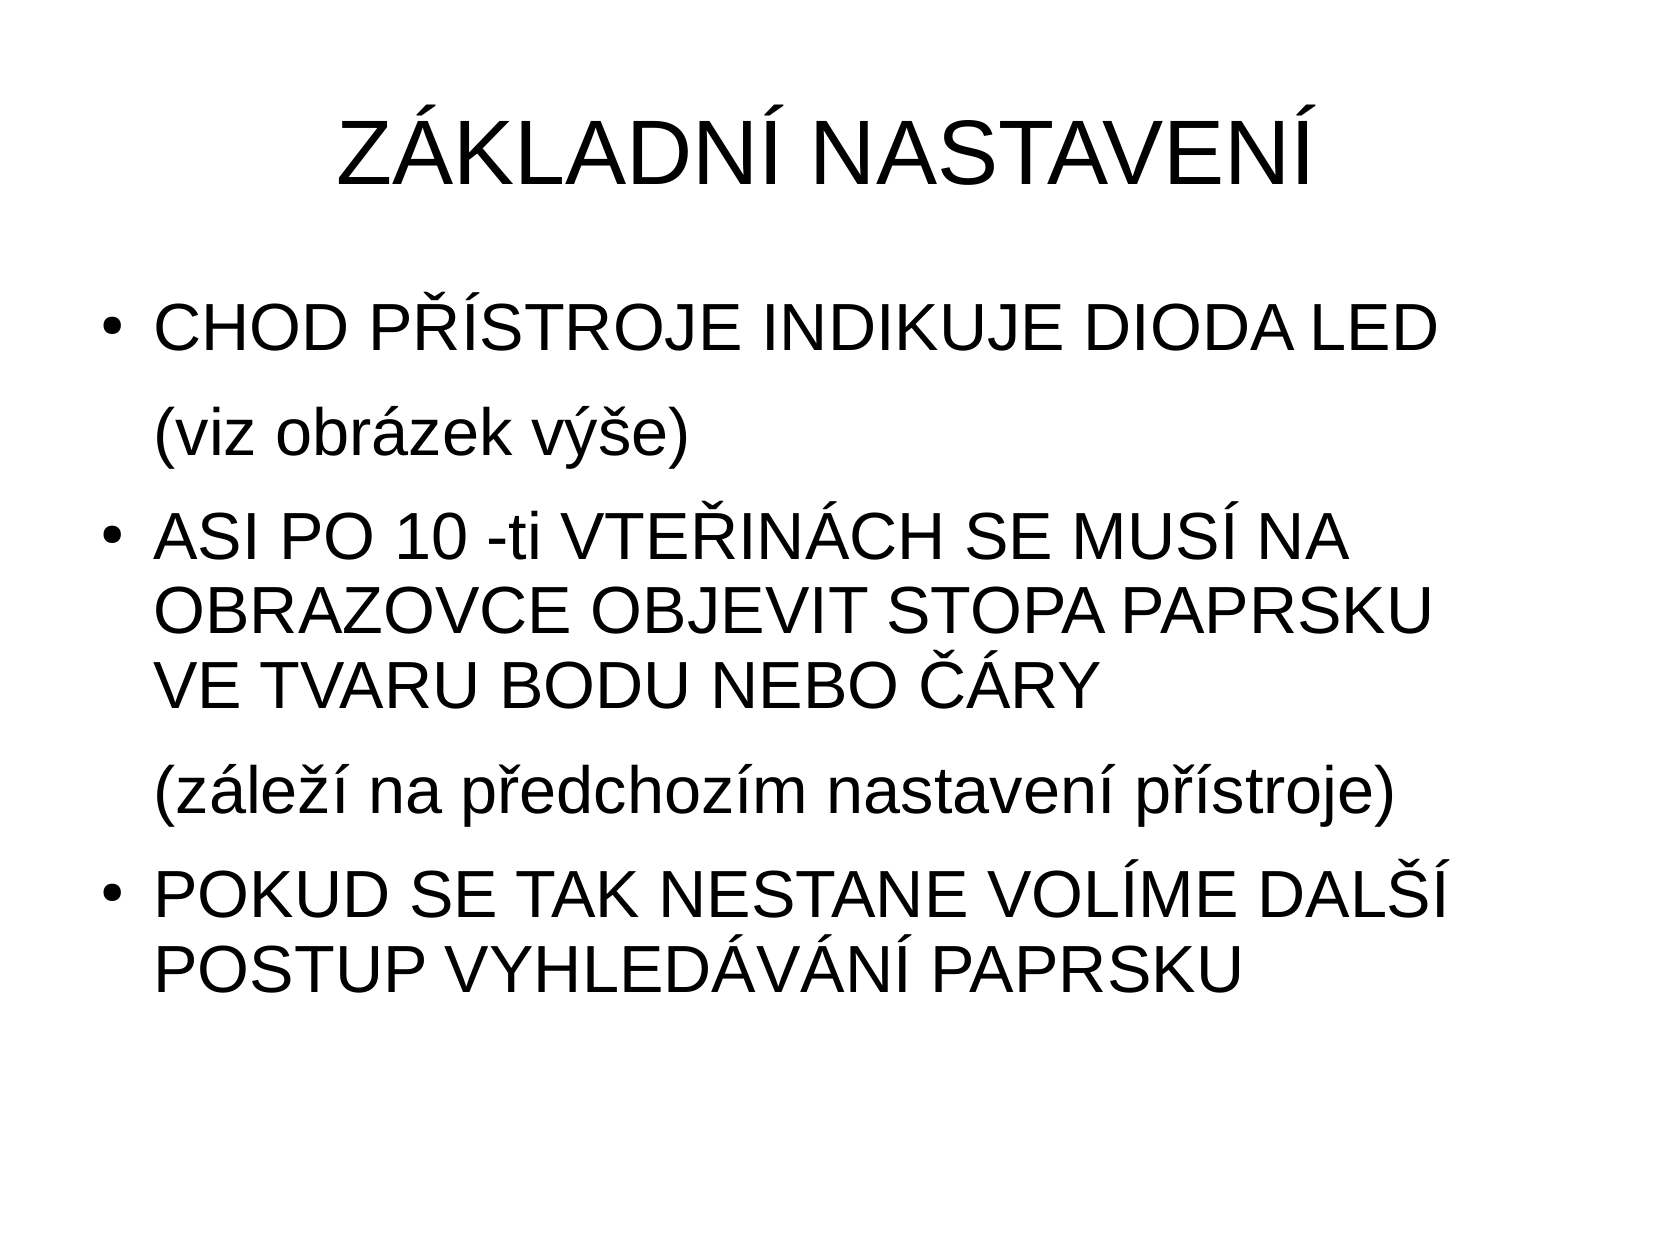

# ZÁKLADNÍ NASTAVENÍ
CHOD PŘÍSTROJE INDIKUJE DIODA LED
(viz obrázek výše)
ASI PO 10 -ti VTEŘINÁCH SE MUSÍ NA OBRAZOVCE OBJEVIT STOPA PAPRSKU VE TVARU BODU NEBO ČÁRY
(záleží na předchozím nastavení přístroje)
POKUD SE TAK NESTANE VOLÍME DALŠÍ POSTUP VYHLEDÁVÁNÍ PAPRSKU